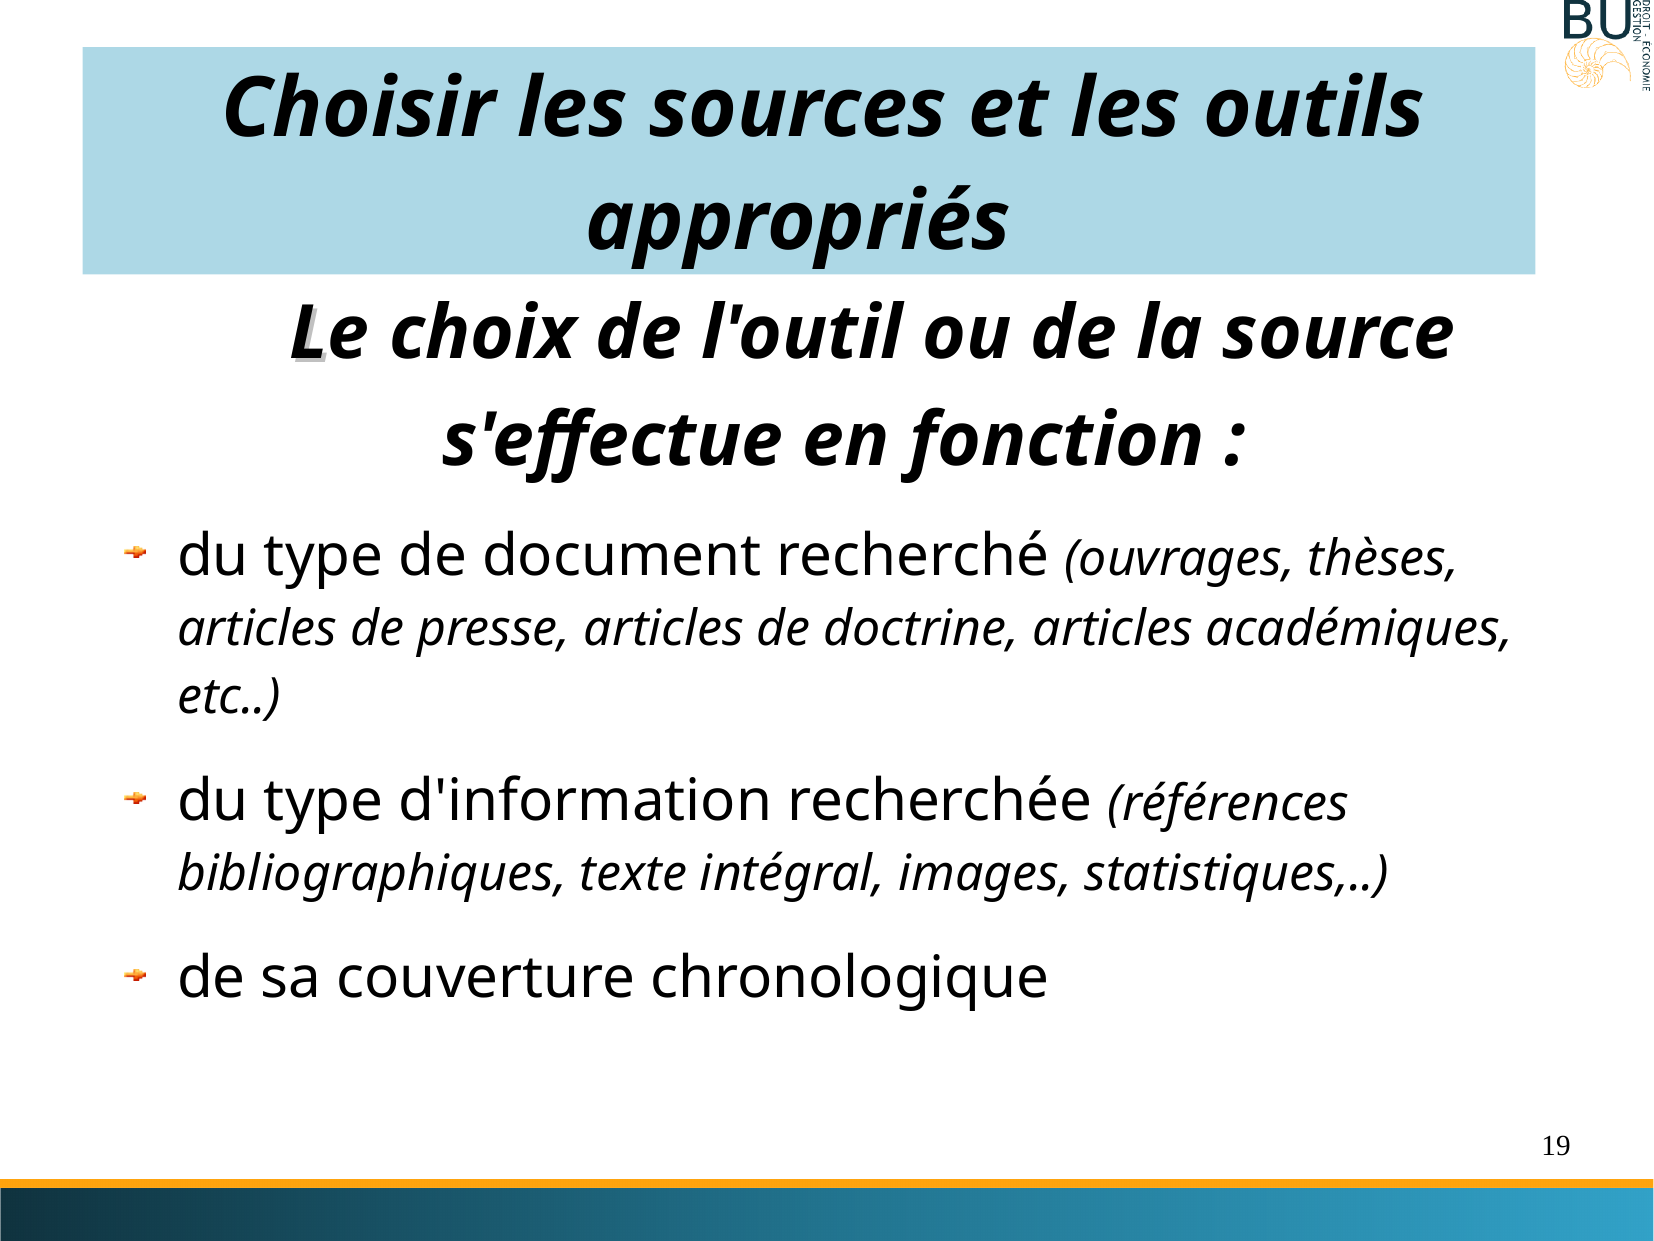

Choisir les sources et les outils appropriés
# Le choix de l'outil ou de la source s'effectue en fonction :
du type de document recherché (ouvrages, thèses, articles de presse, articles de doctrine, articles académiques, etc..)
du type d'information recherchée (références bibliographiques, texte intégral, images, statistiques,..)
de sa couverture chronologique
19